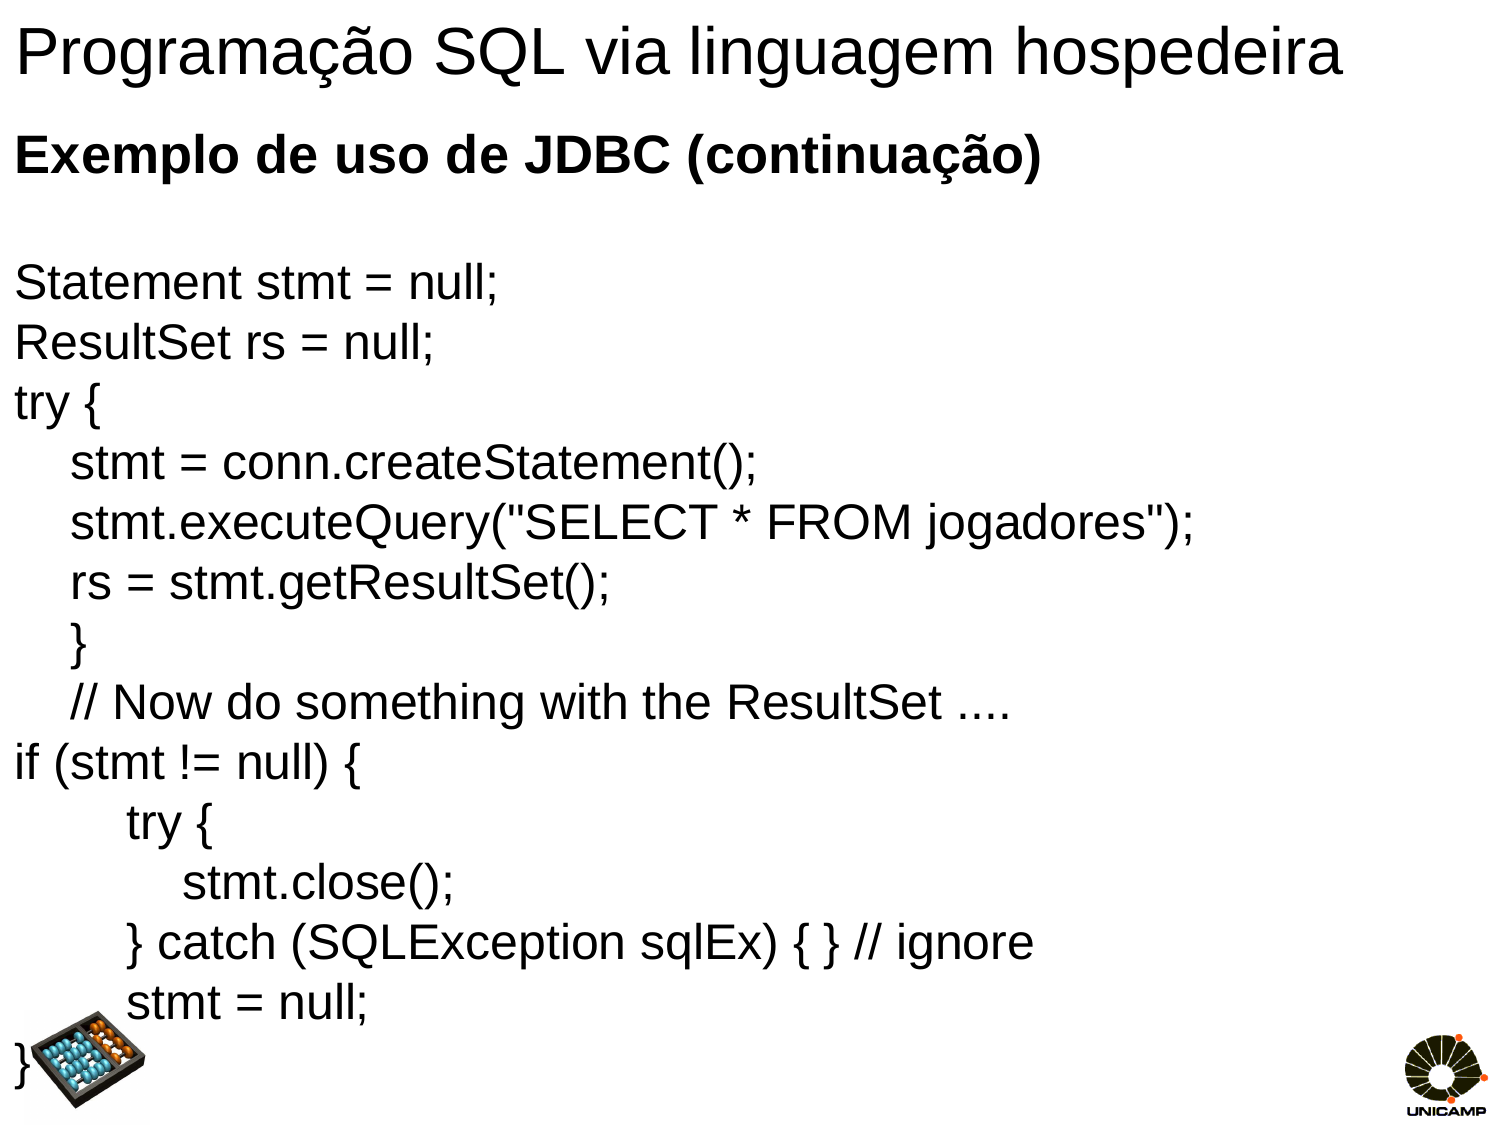

Programação SQL via linguagem hospedeira
Exemplo de uso de JDBC (continuação)
Statement stmt = null;
ResultSet rs = null;
try {
 stmt = conn.createStatement();
 stmt.executeQuery("SELECT * FROM jogadores");
 rs = stmt.getResultSet();
 }
 // Now do something with the ResultSet ....
if (stmt != null) {
 try {
 stmt.close();
 } catch (SQLException sqlEx) { } // ignore
 stmt = null;
}